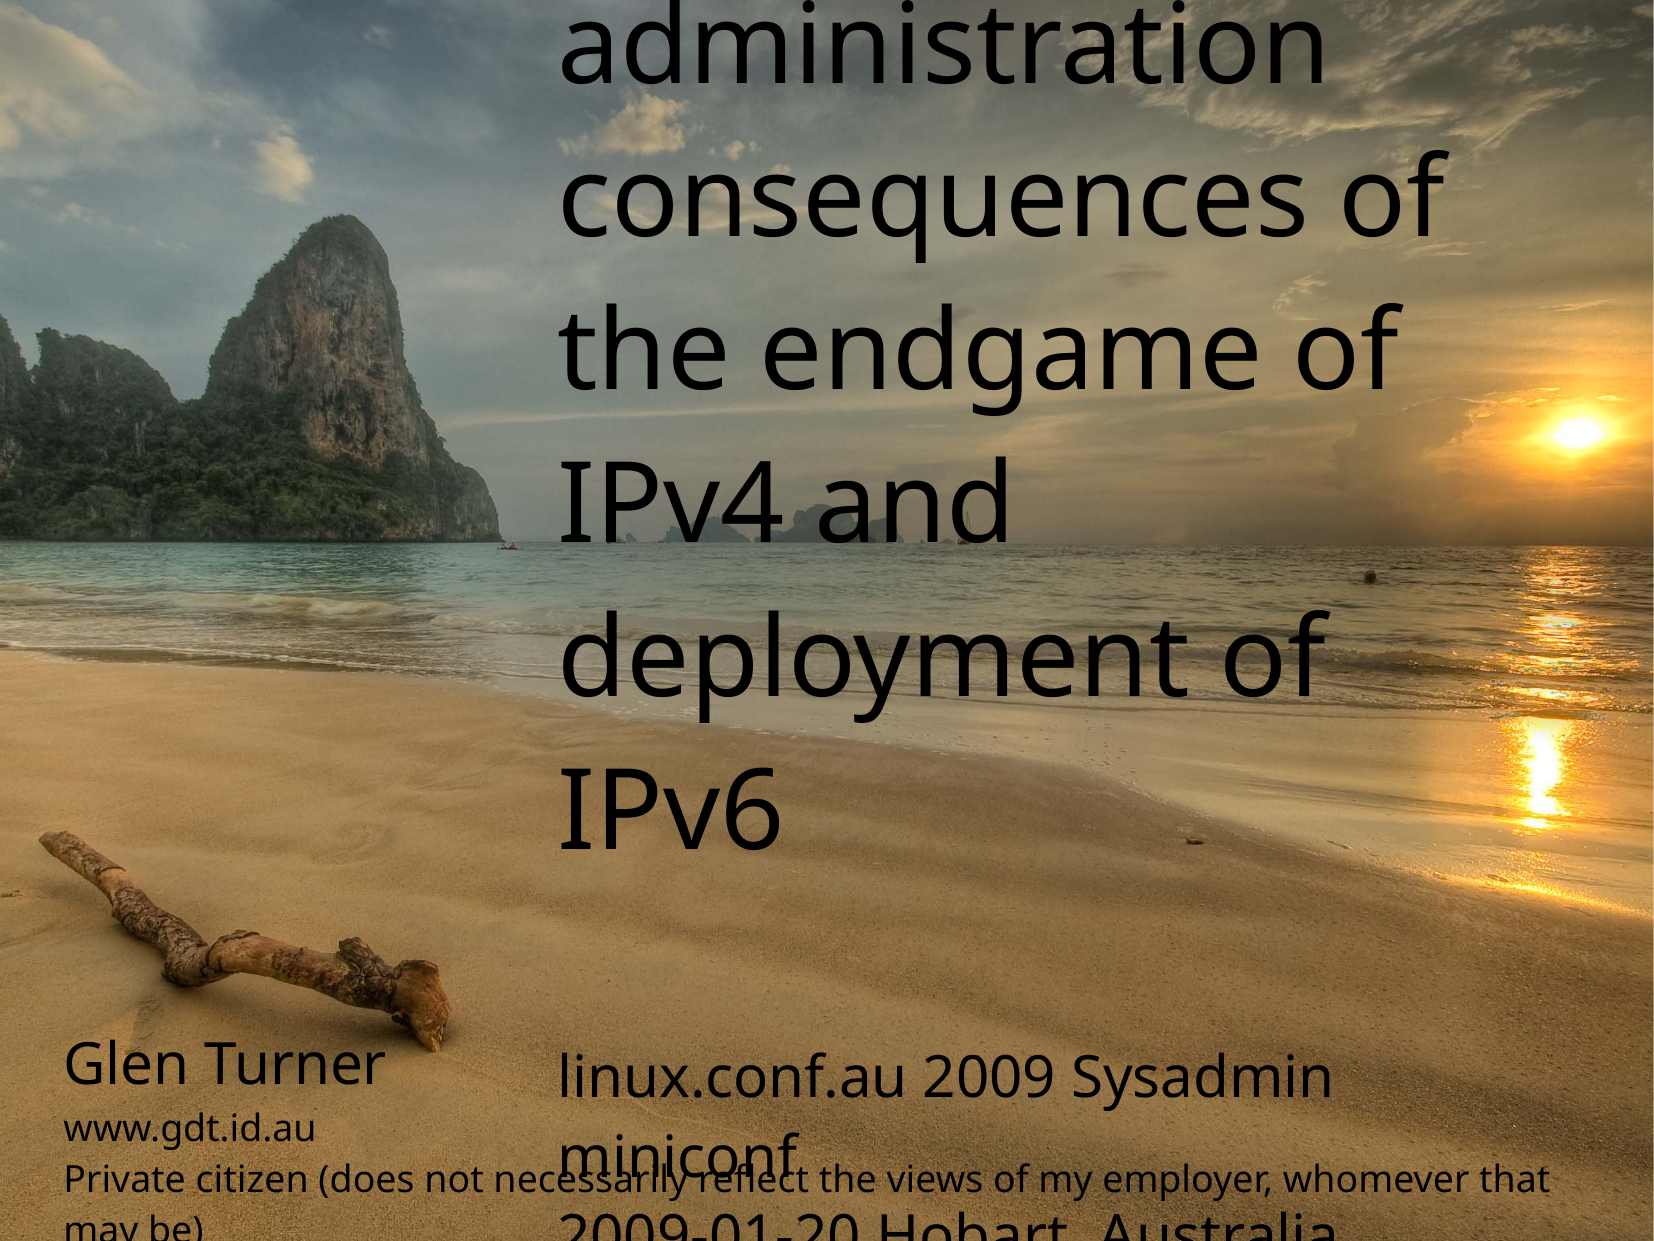

# System administration consequences of the endgame of IPv4 and deployment of IPv6 linux.conf.au 2009 Sysadmin miniconf 2009-01-20 Hobart, Australia
Glen Turner
www.gdt.id.au
Private citizen (does not necessarily reflect the views of my employer, whomever that may be)